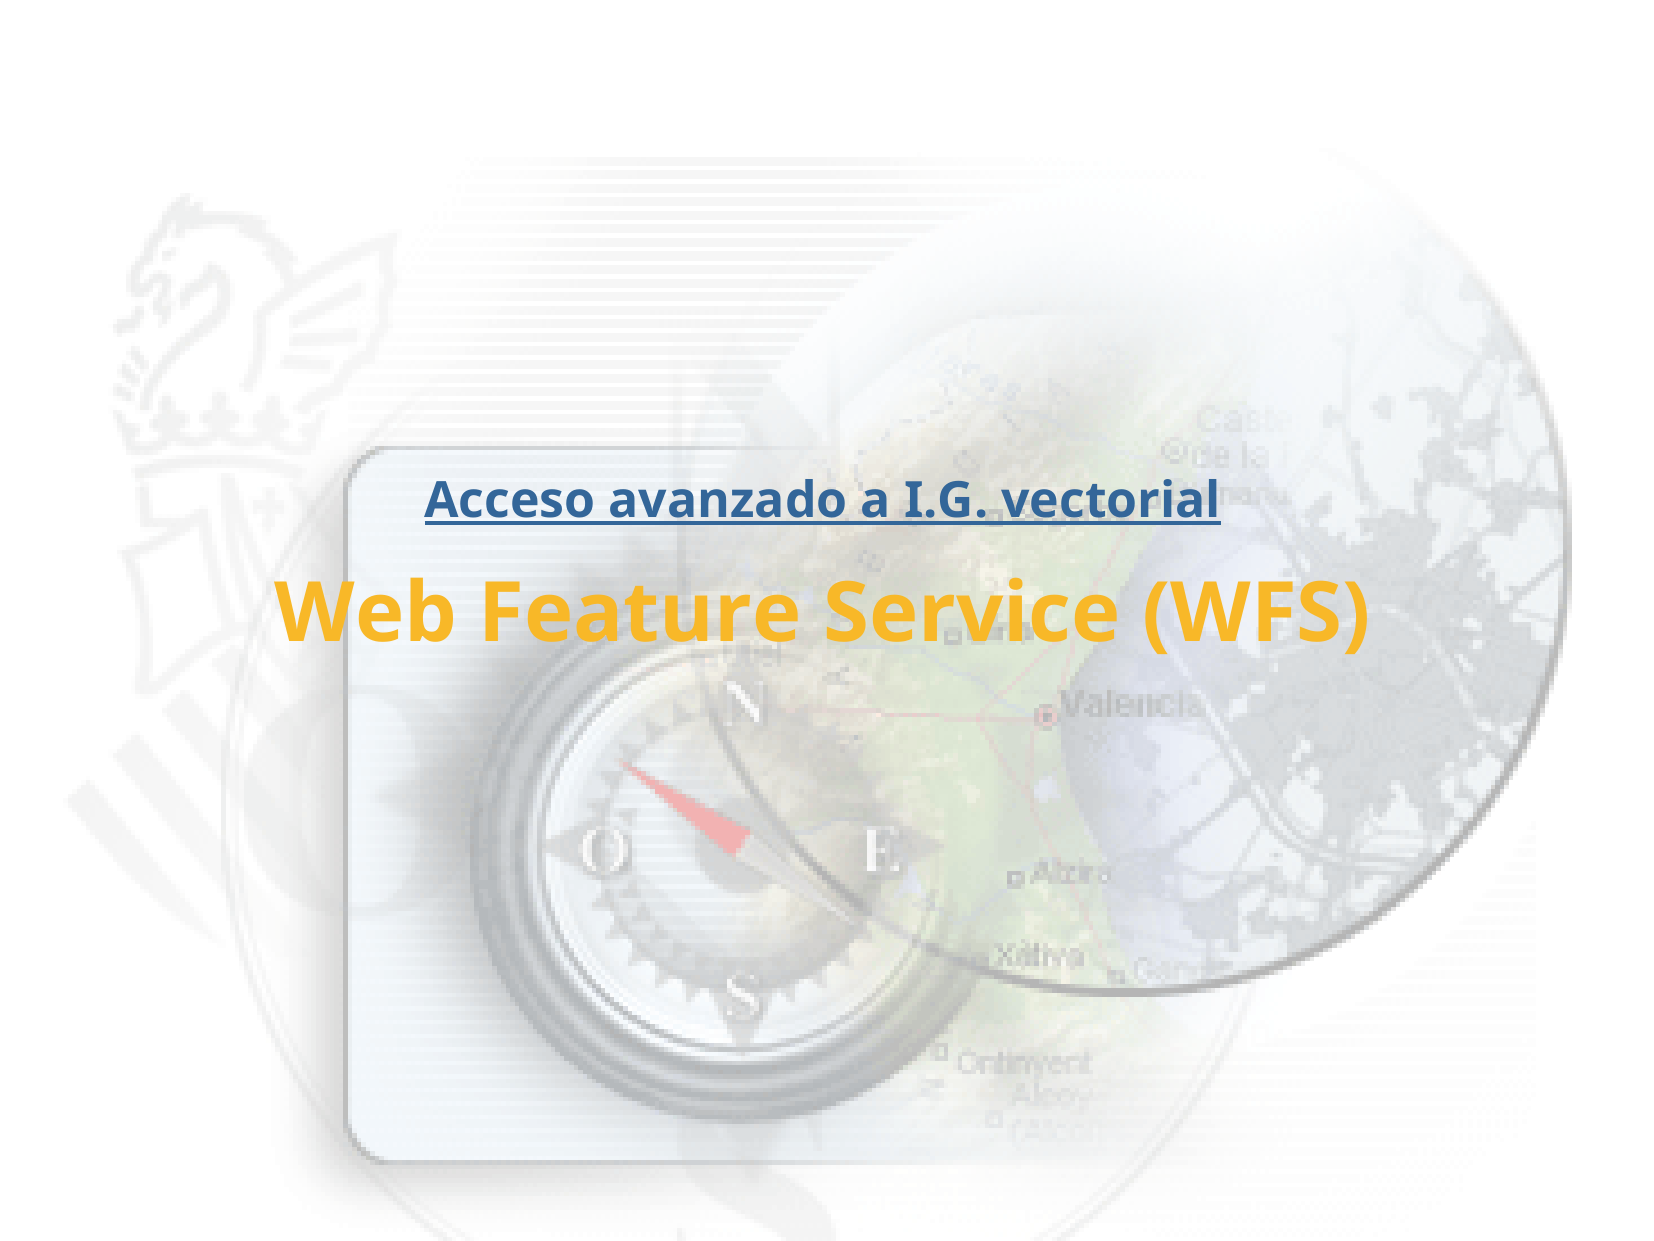

Acceso avanzado a I.G. vectorial
Web Feature Service (WFS)